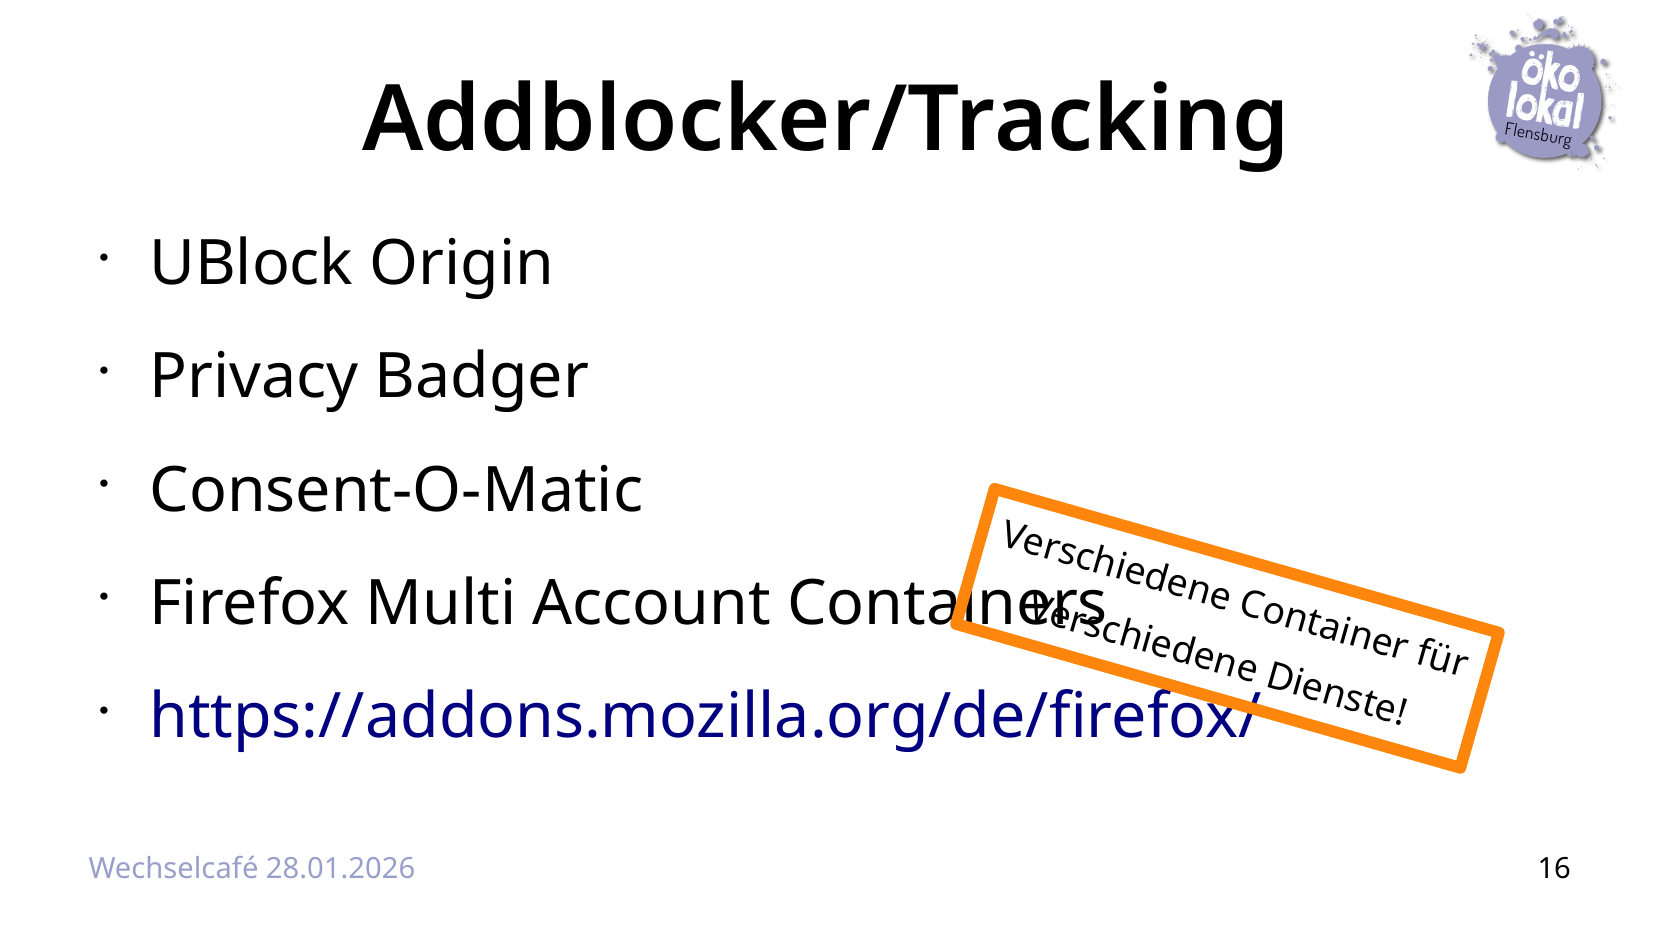

# Addblocker/Tracking
UBlock Origin
Privacy Badger
Consent-O-Matic
Firefox Multi Account Containers
https://addons.mozilla.org/de/firefox/
Verschiedene Container für
Verschiedene Dienste!